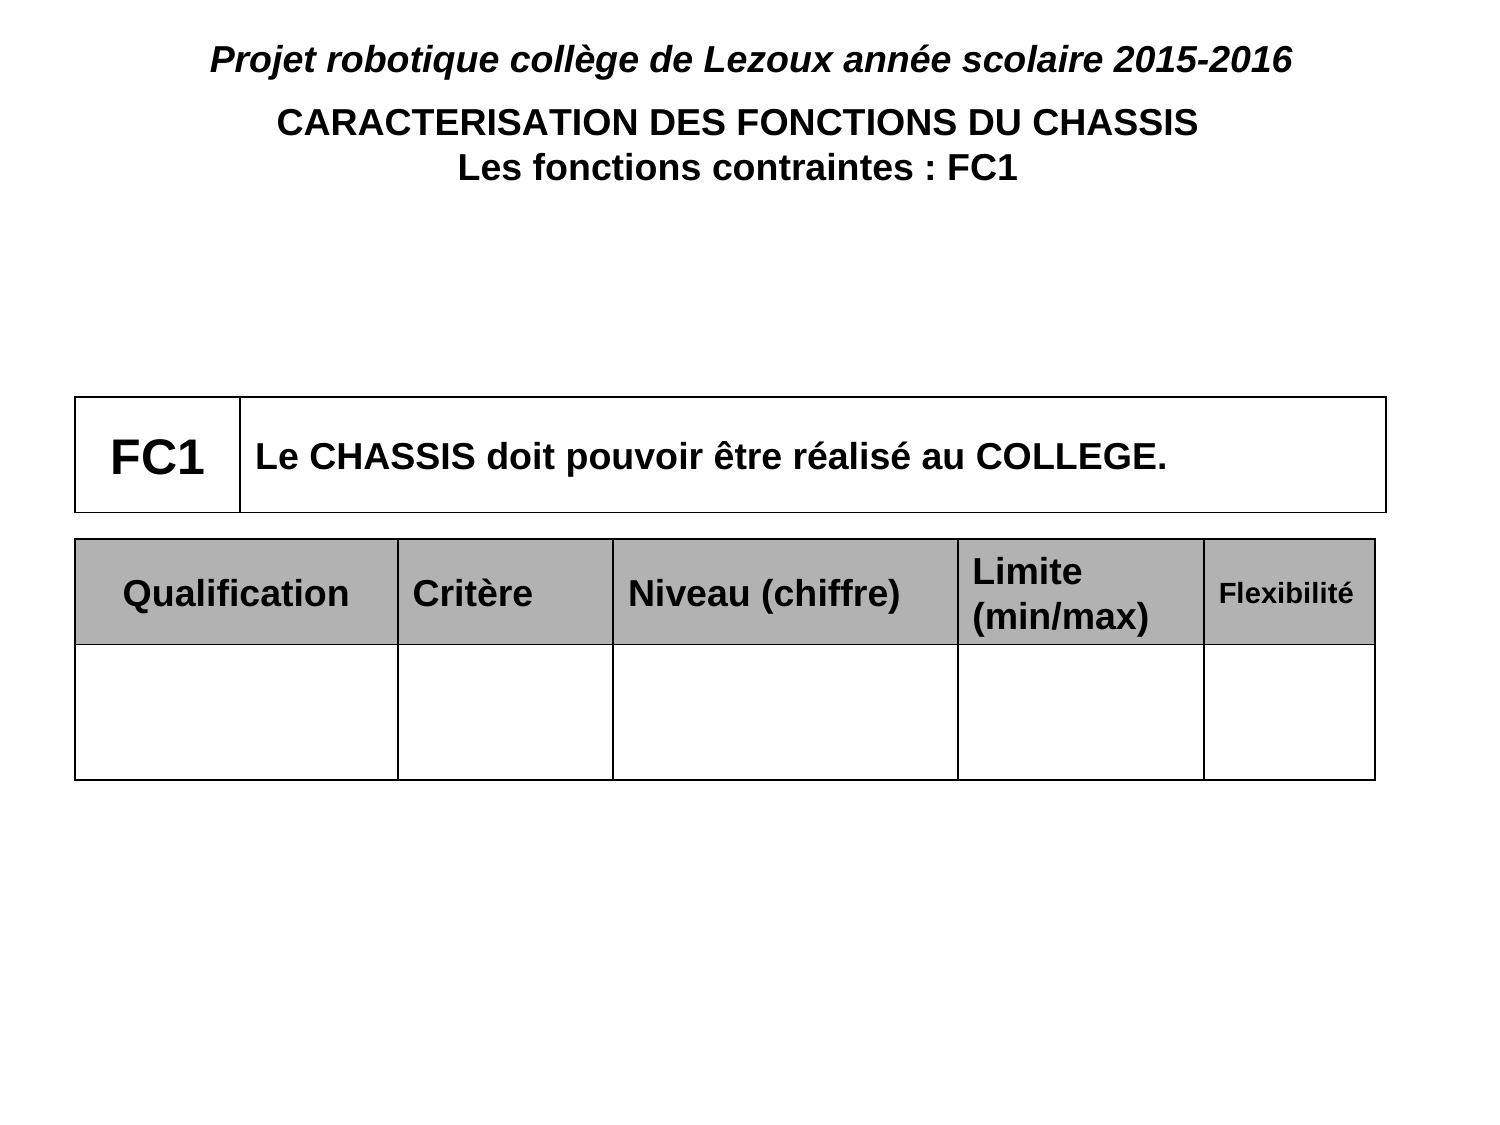

Projet robotique collège de Lezoux année scolaire 2015-2016
# CARACTERISATION DES FONCTIONS DU CHASSIS Les fonctions contraintes : FC1
| FC1 | Le CHASSIS doit pouvoir être réalisé au COLLEGE. |
| --- | --- |
| Qualification | Critère | Niveau (chiffre) | Limite (min/max) | Flexibilité |
| --- | --- | --- | --- | --- |
| Matériel de fabrication présent au collège | nombre | 1 | min | F0 |